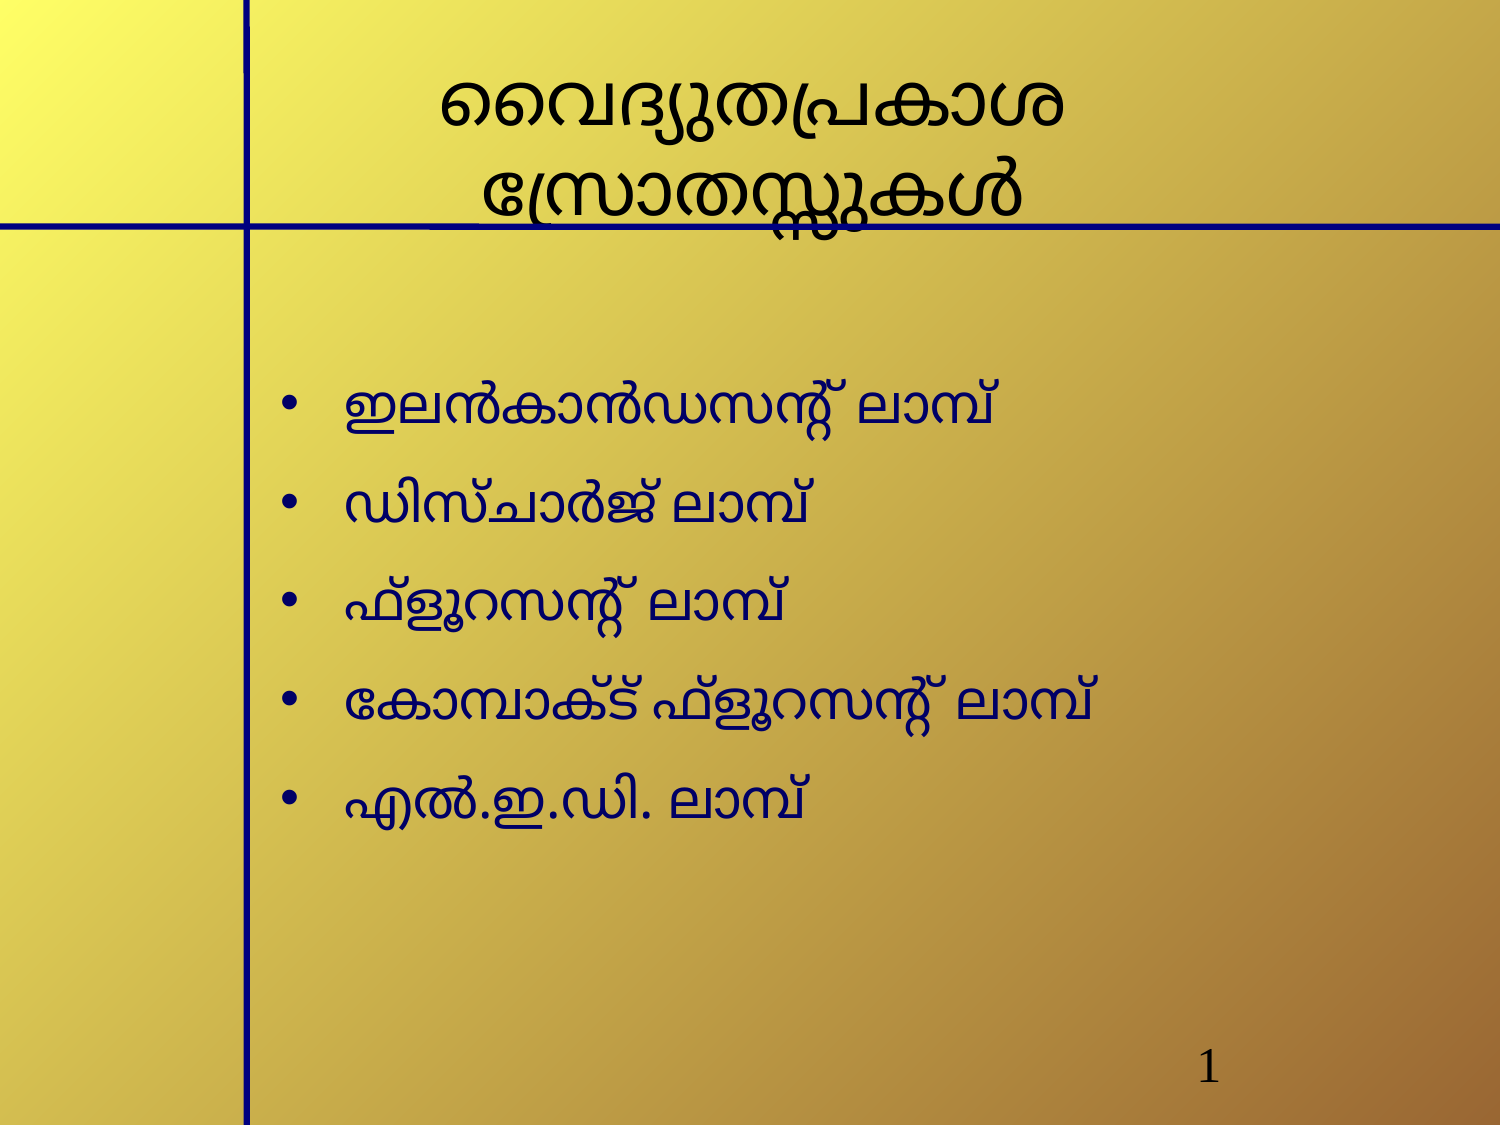

വൈദ്യുതപ്രകാശ സ്രോതസ്സുകള്‍
ഇലന്‍കാന്‍ഡസന്റ് ലാമ്പ്
ഡിസ്ചാര്‍ജ് ലാമ്പ്
ഫ്ളൂറസന്റ് ലാമ്പ്
കോമ്പാക്ട് ഫ്ളൂറസന്റ് ലാമ്പ്
എല്‍.ഇ.ഡി. ലാമ്പ്
1